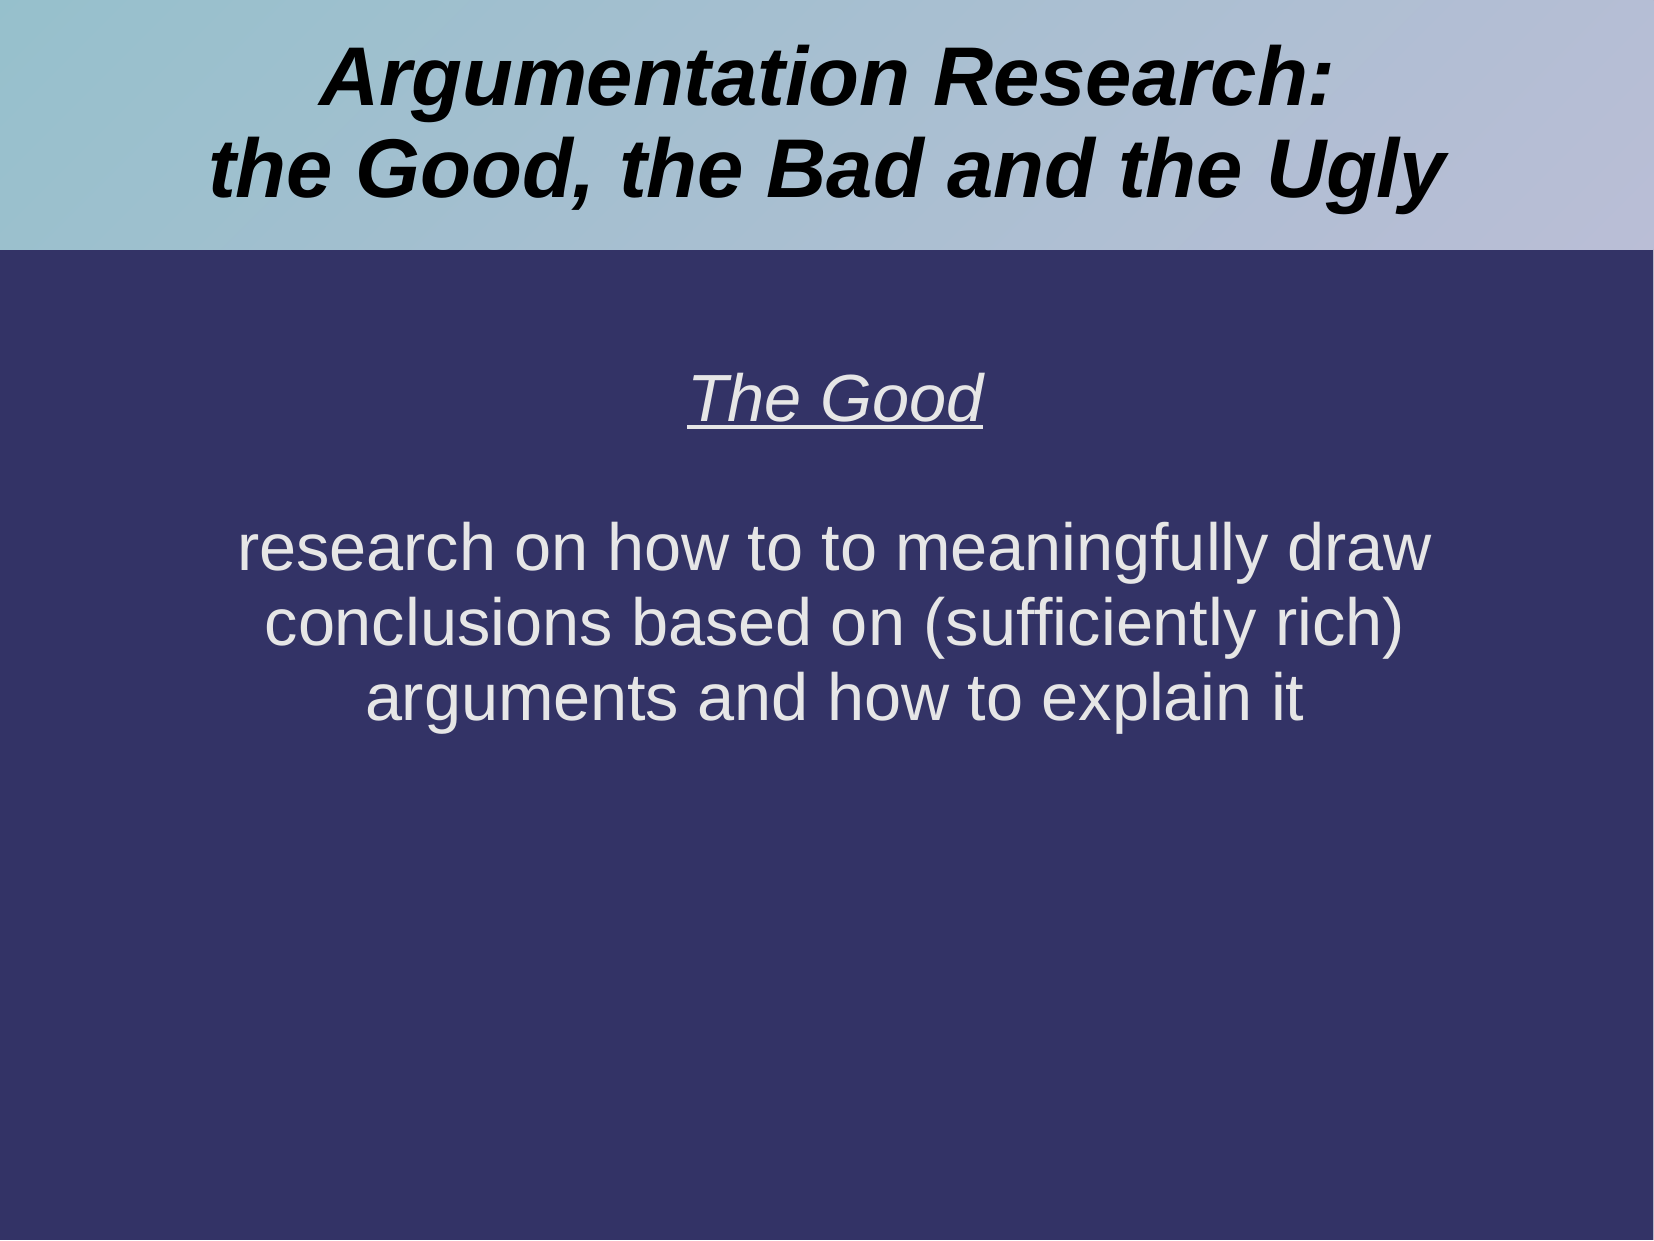

# Argumentation Research: the Good, the Bad and the Ugly
The Good
research on how to to meaningfully draw conclusions based on (sufficiently rich)
arguments and how to explain it